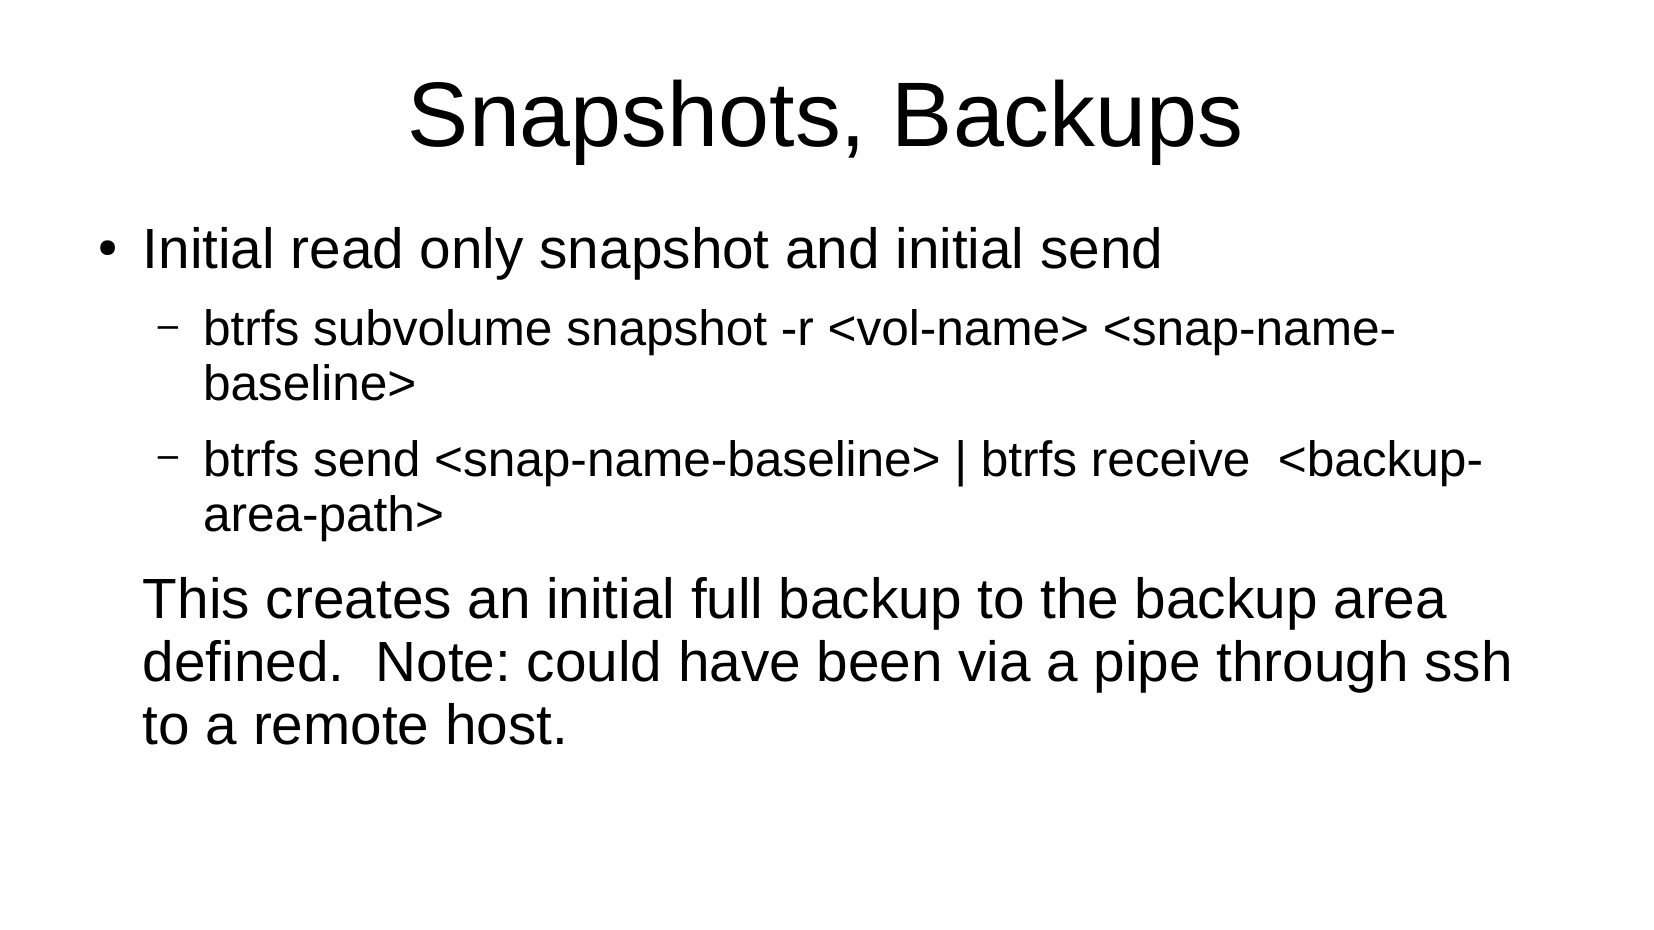

# Snapshots, Backups
Initial read only snapshot and initial send
btrfs subvolume snapshot -r <vol-name> <snap-name-baseline>
btrfs send <snap-name-baseline> | btrfs receive <backup-area-path>
This creates an initial full backup to the backup area defined. Note: could have been via a pipe through ssh to a remote host.